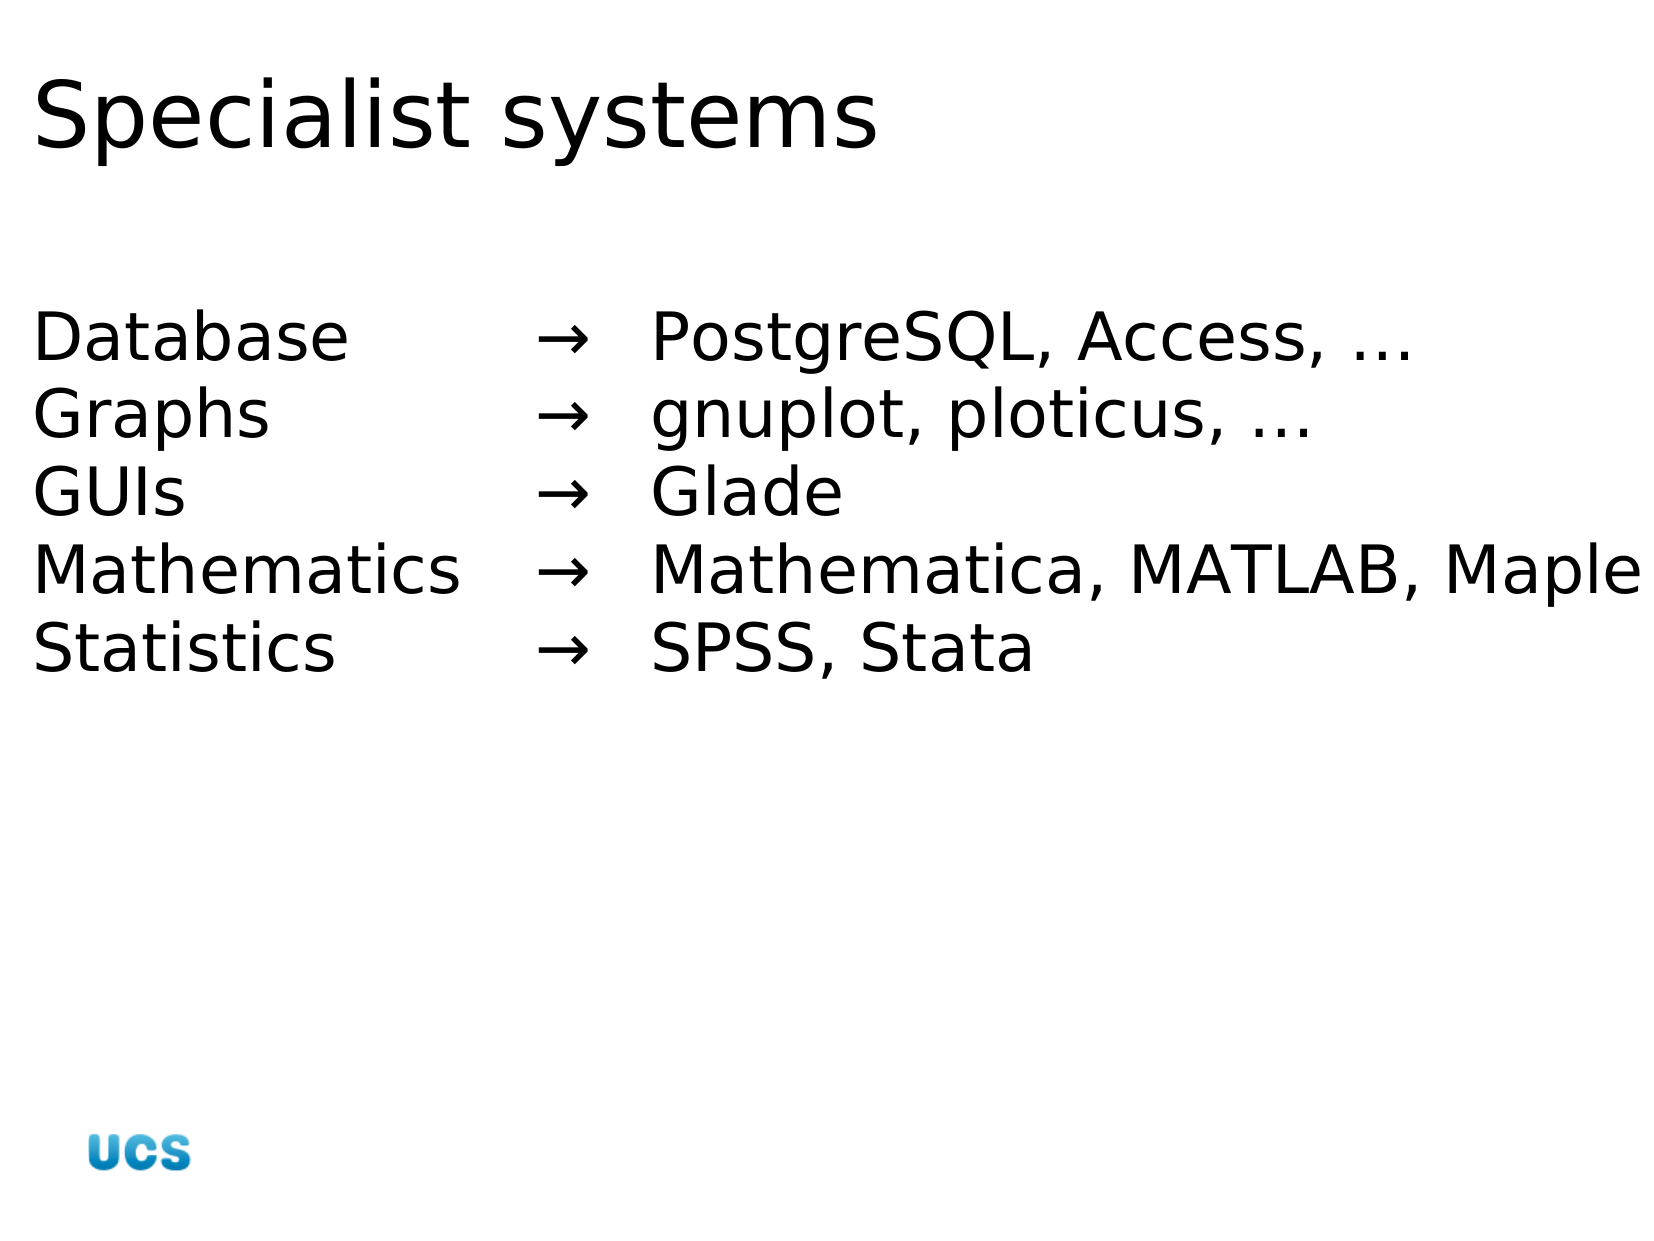

Specialist systems
Database	→	PostgreSQL, Access, …
Graphs	→	gnuplot, ploticus, …
GUIs	→	Glade
Mathematics	→	Mathematica, MATLAB, Maple
Statistics	→	SPSS, Stata